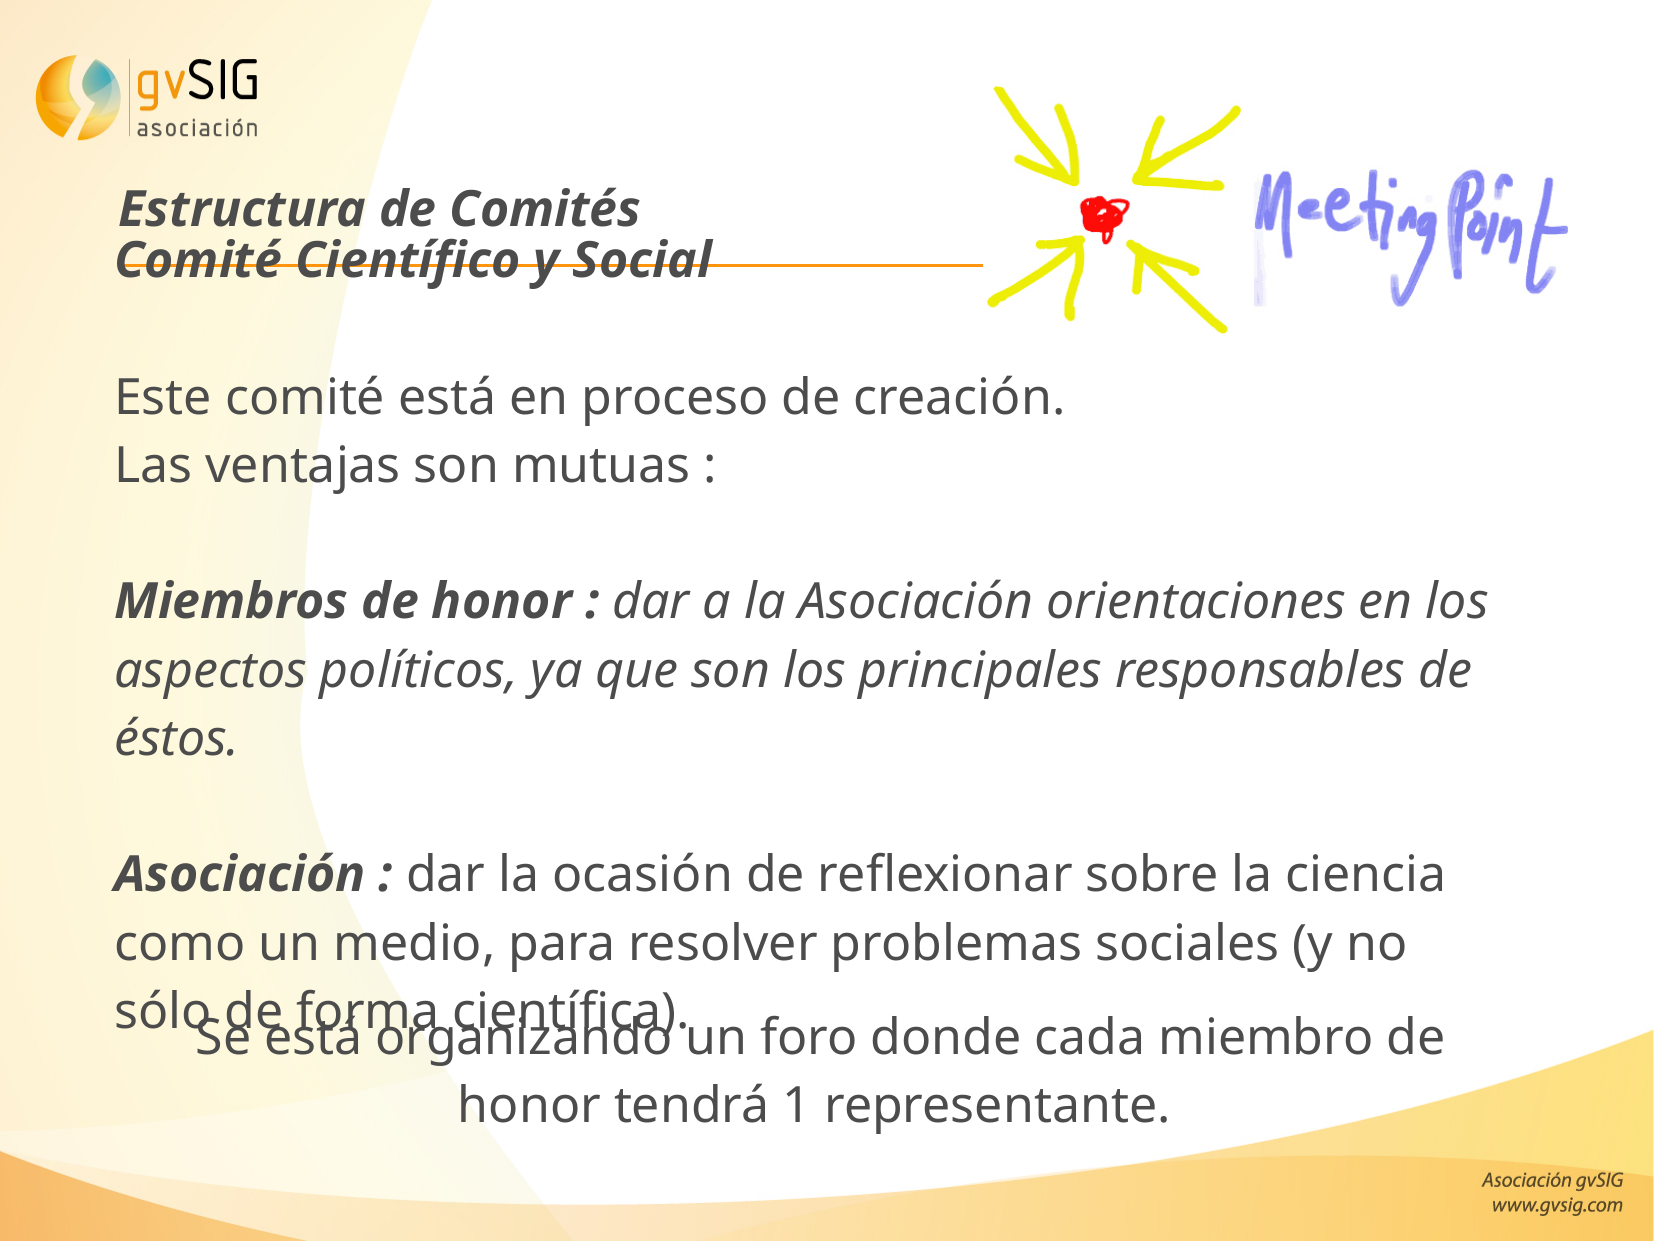

Estructura de Comités
Comité Científico y Social
Este comité está en proceso de creación.
Las ventajas son mutuas :
Miembros de honor : dar a la Asociación orientaciones en los aspectos políticos, ya que son los principales responsables de éstos.
Asociación : dar la ocasión de reflexionar sobre la ciencia como un medio, para resolver problemas sociales (y no sólo de forma científica).
Se está organizando un foro donde cada miembro de honor tendrá 1 representante.